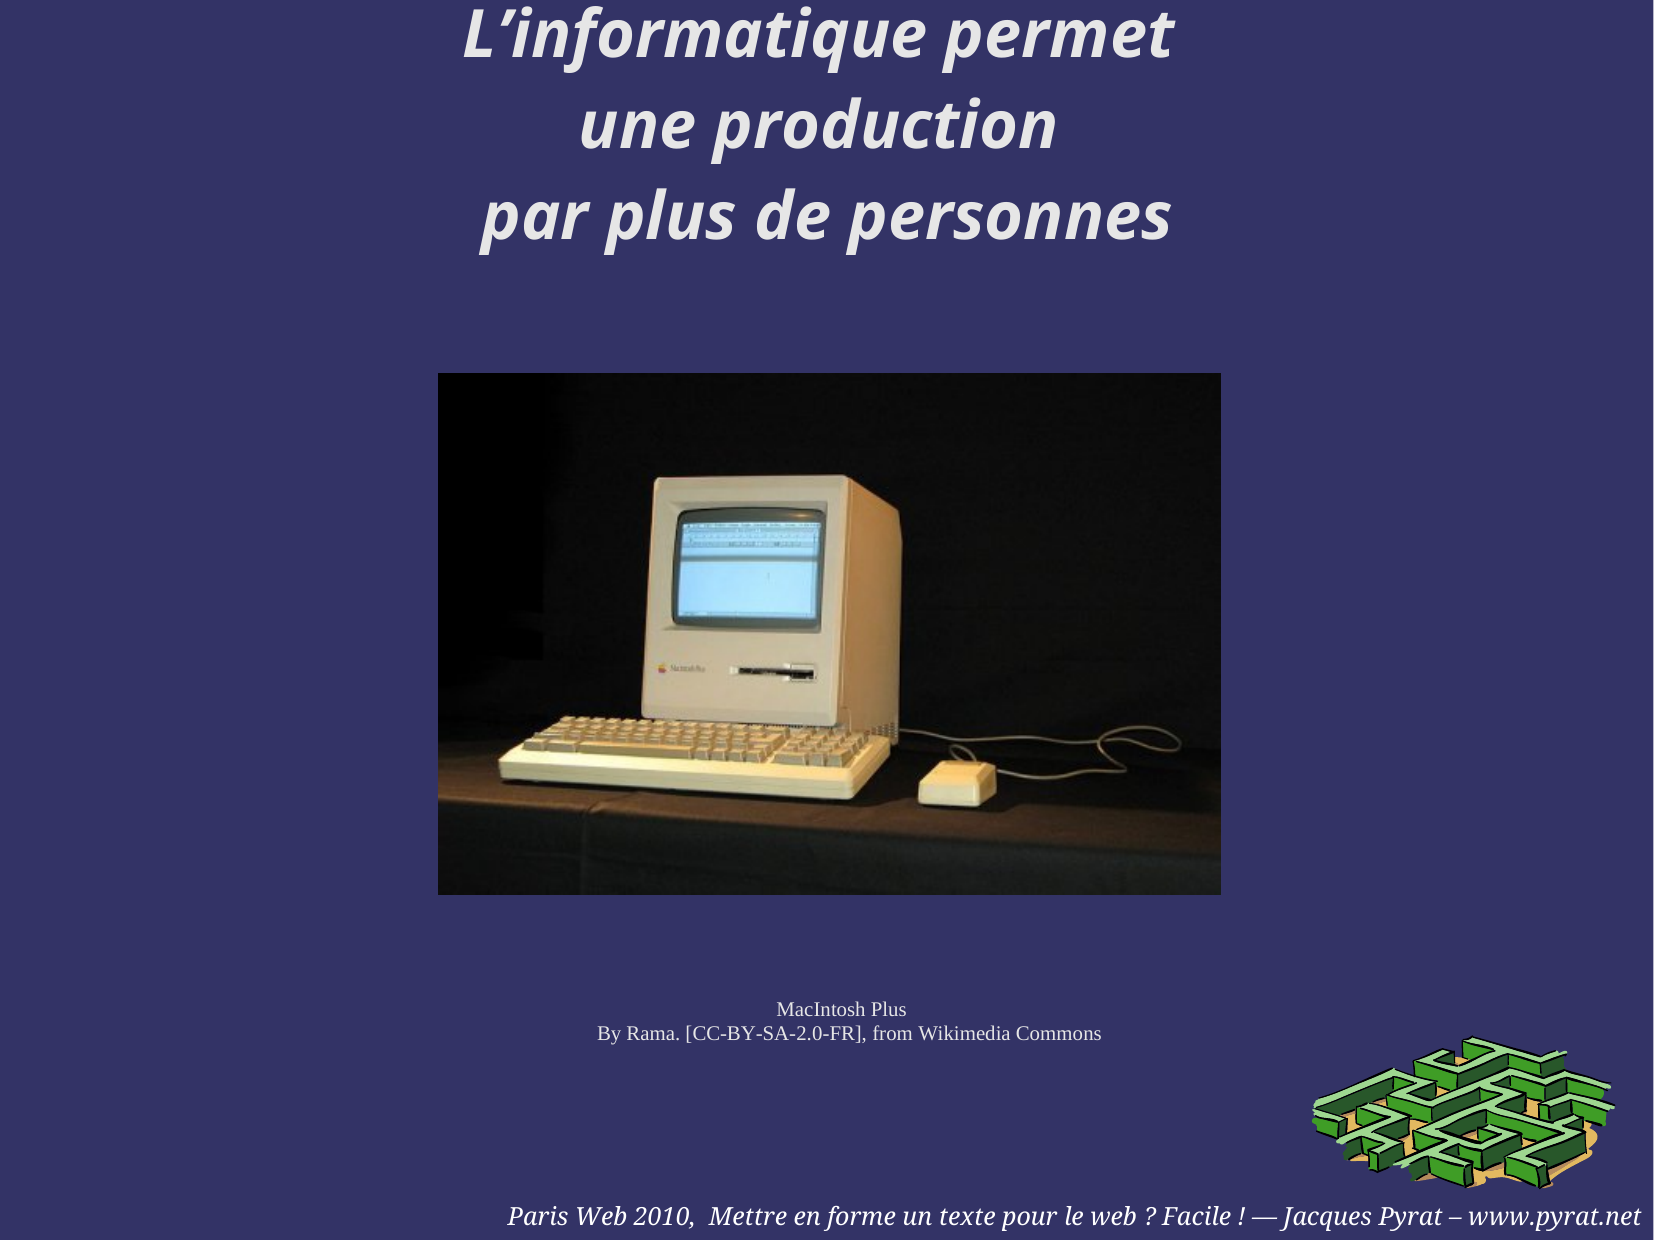

# L’informatique permet une production par plus de personnes
MacIntosh Plus
 By Rama. [CC-BY-SA-2.0-FR], from Wikimedia Commons